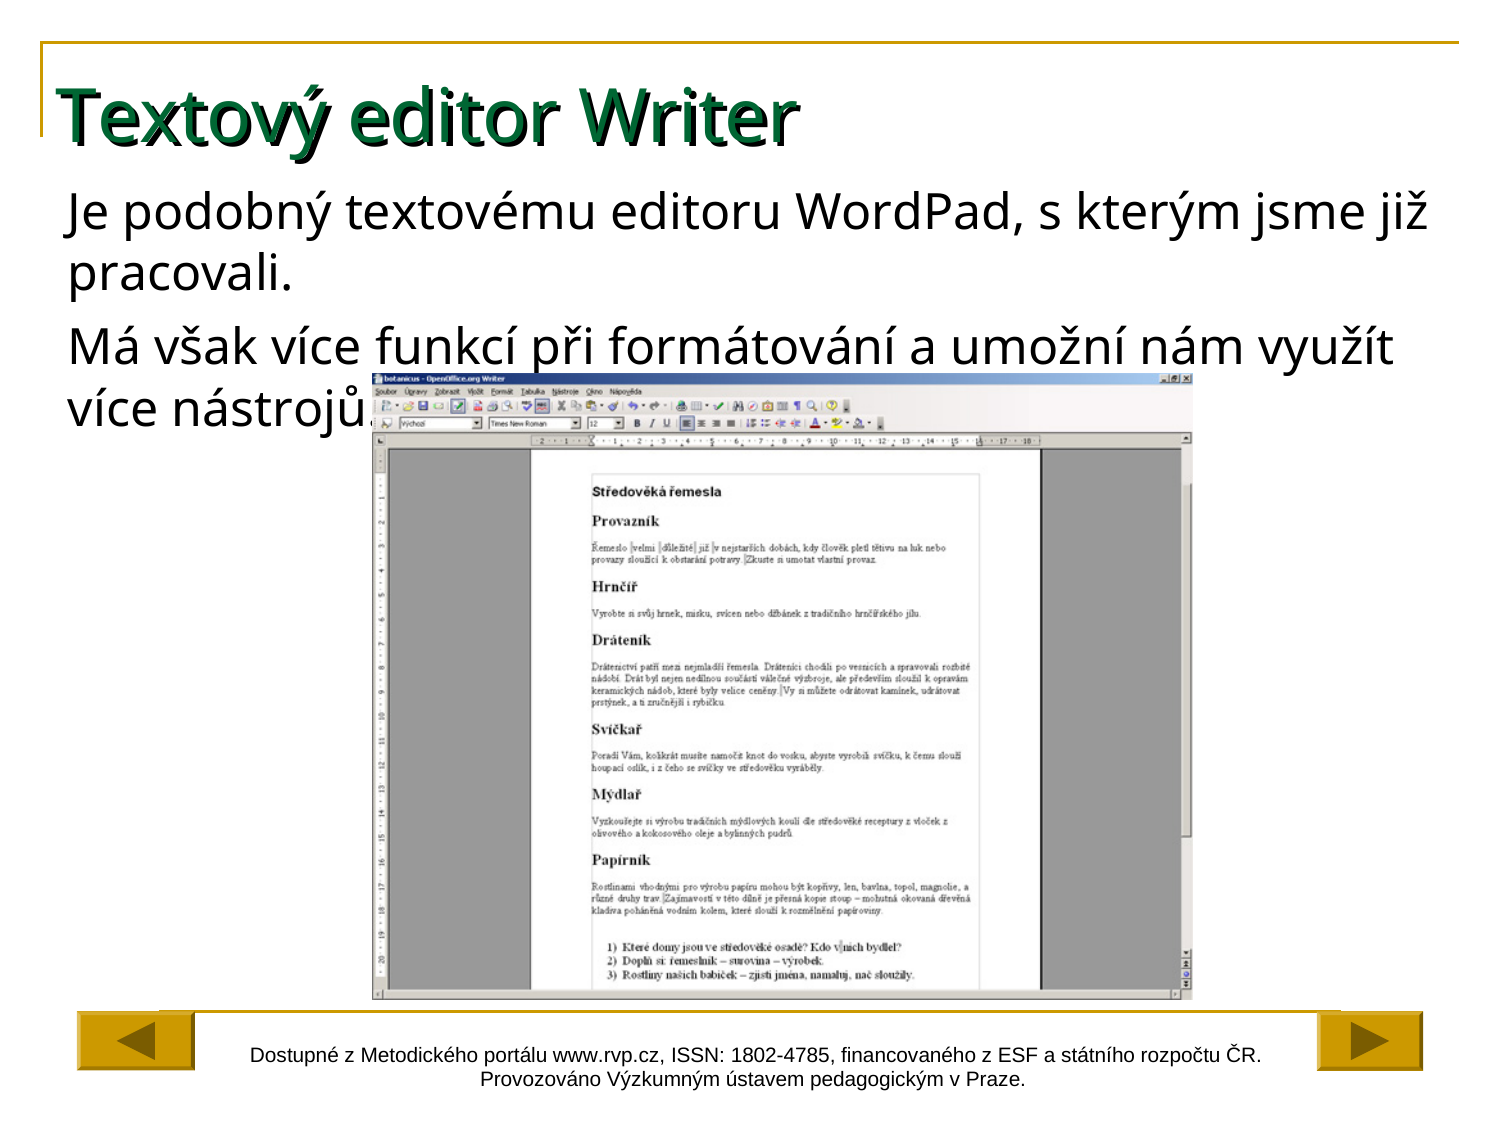

# Textový editor Writer
Je podobný textovému editoru WordPad, s kterým jsme již pracovali.
Má však více funkcí při formátování a umožní nám využít více nástrojů.